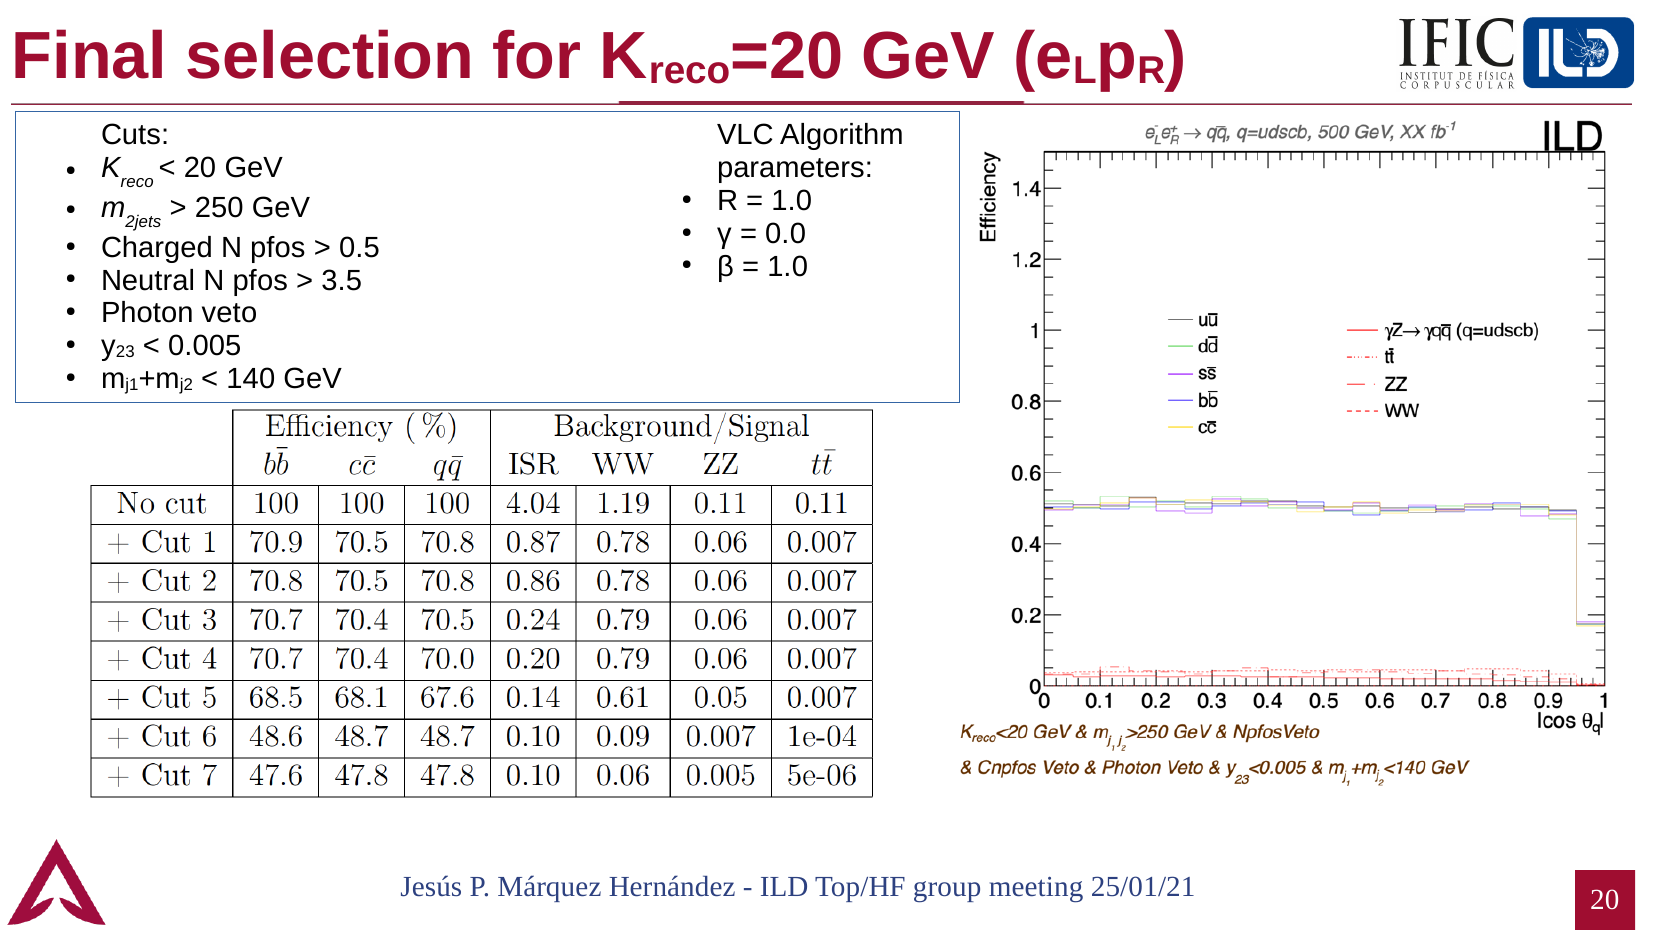

# Final selection for Kreco=20 GeV (eLpR)
| Cuts: Kreco < 20 GeV m2jets > 250 GeV Charged N pfos > 0.5 Neutral N pfos > 3.5 Photon veto y23 < 0.005 mj1+mj2 < 140 GeV | VLC Algorithm parameters: R = 1.0 γ = 0.0 β = 1.0 |
| --- | --- |
20